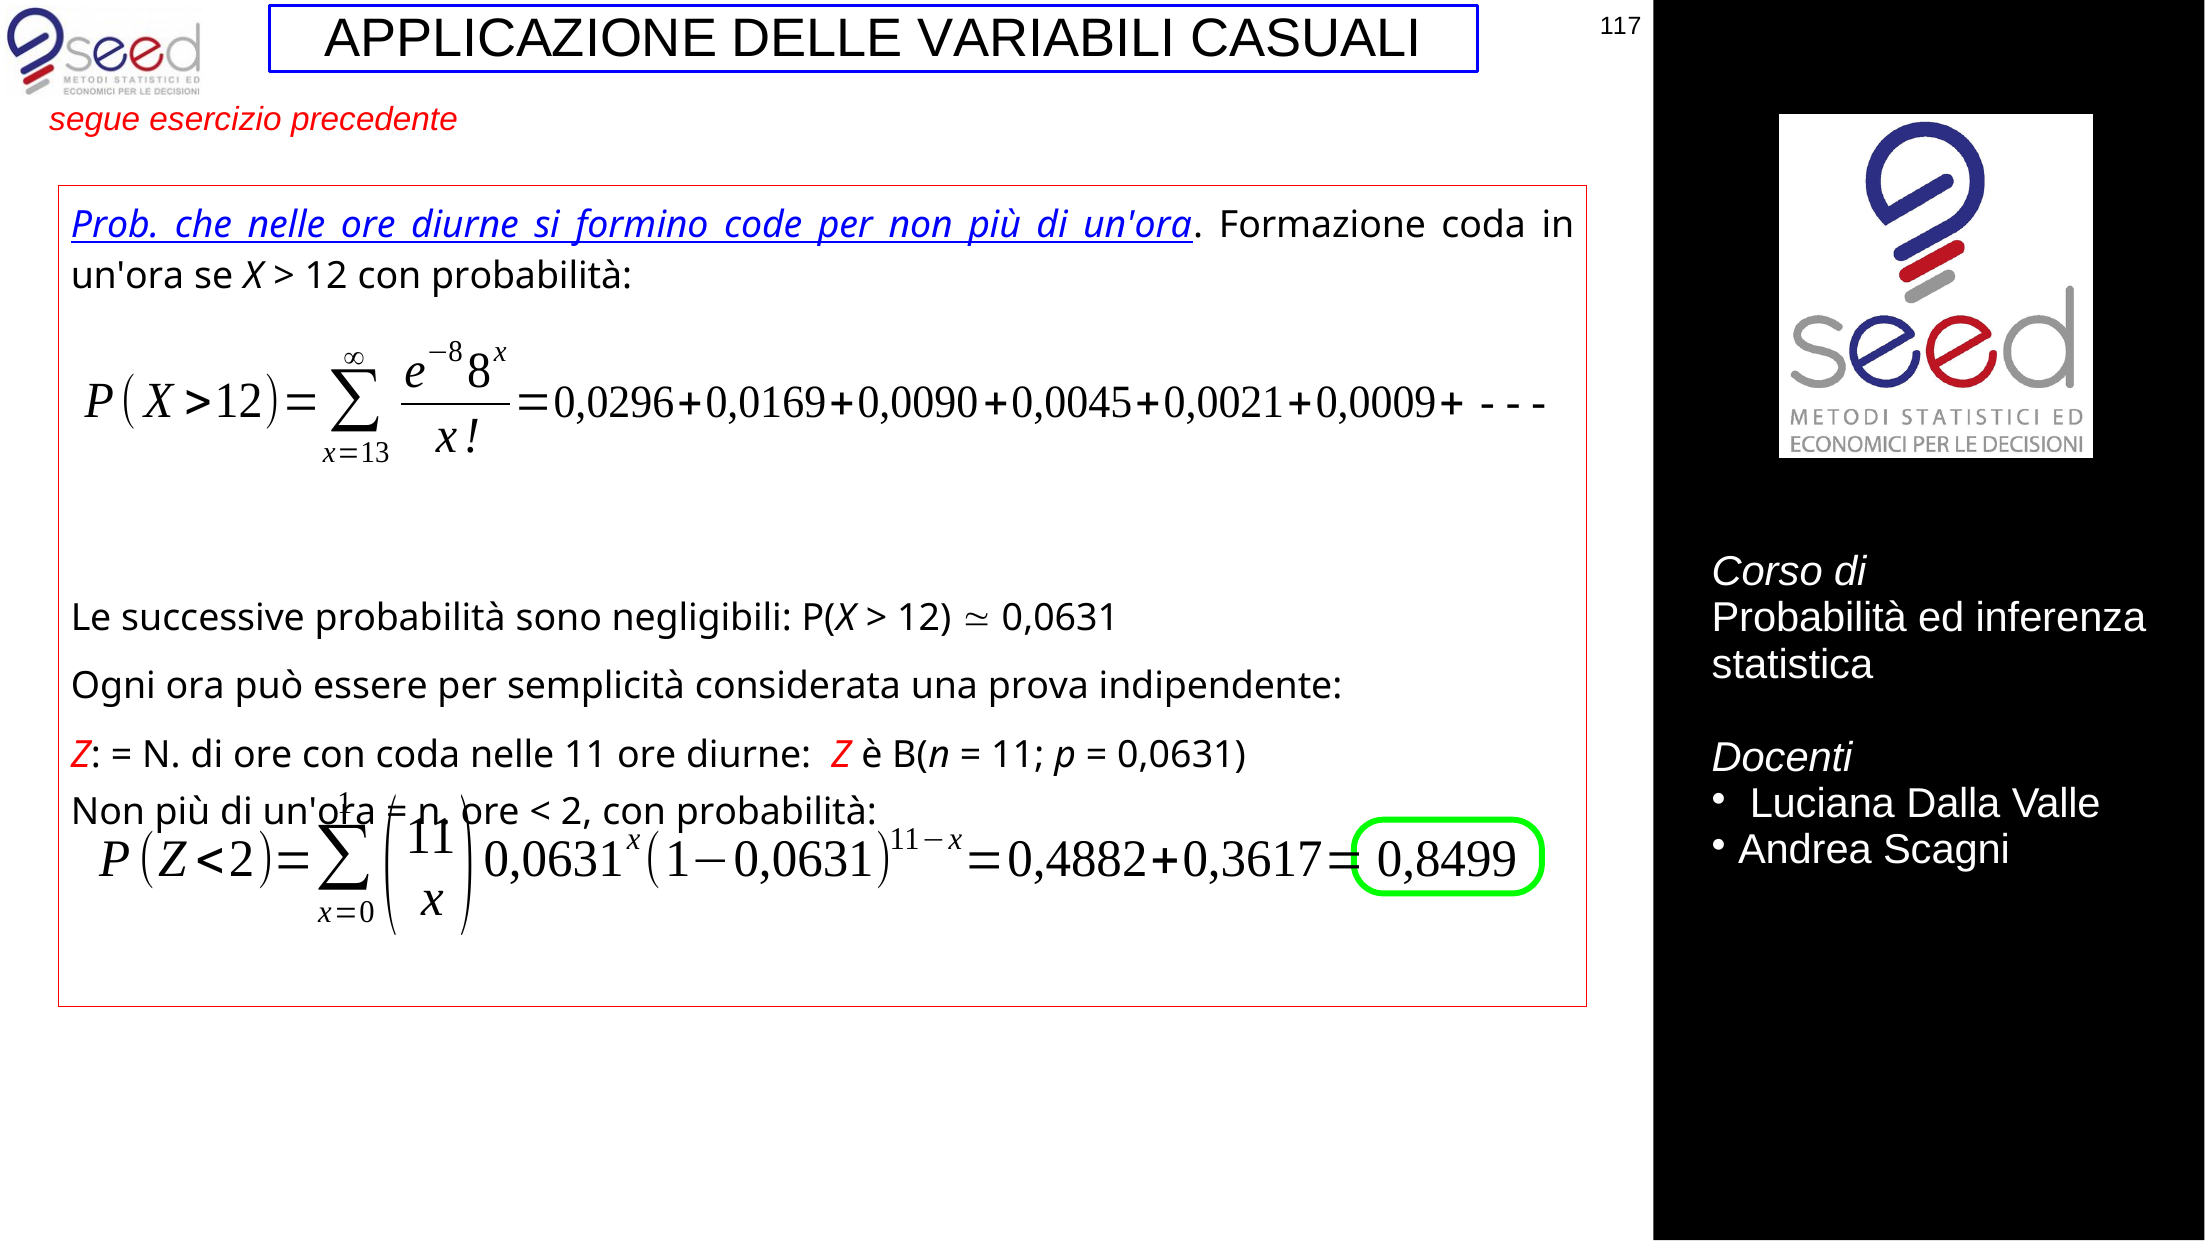

APPLICAZIONE DELLE VARIABILI CASUALI
segue esercizio precedente
Prob. che nelle ore diurne si formino code per non più di un'ora. Formazione coda in un'ora se X > 12 con probabilità:
Le successive probabilità sono negligibili: P(X > 12) ≃ 0,0631
Ogni ora può essere per semplicità considerata una prova indipendente:
Z: = N. di ore con coda nelle 11 ore diurne: Z è B(n = 11; p = 0,0631)
Non più di un'ora = n. ore < 2, con probabilità: